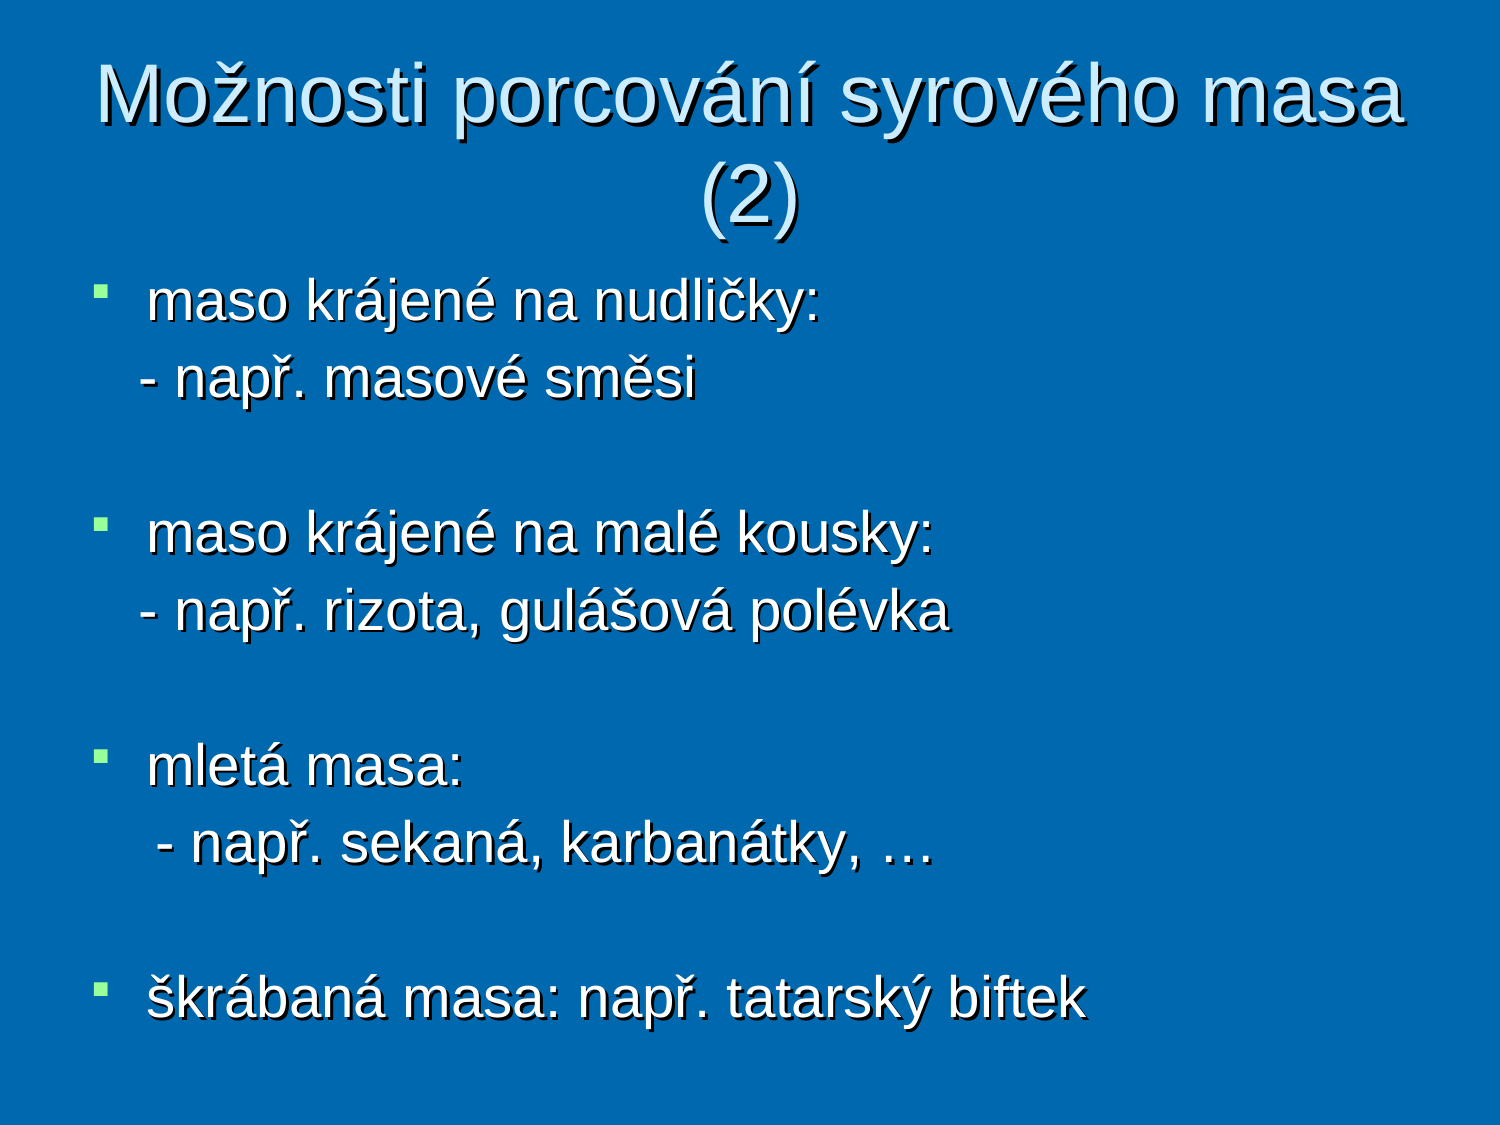

# Možnosti porcování syrového masa (2)
maso krájené na nudličky:
 - např. masové směsi
maso krájené na malé kousky:
 - např. rizota, gulášová polévka
mletá masa:
 - např. sekaná, karbanátky, …
škrábaná masa: např. tatarský biftek